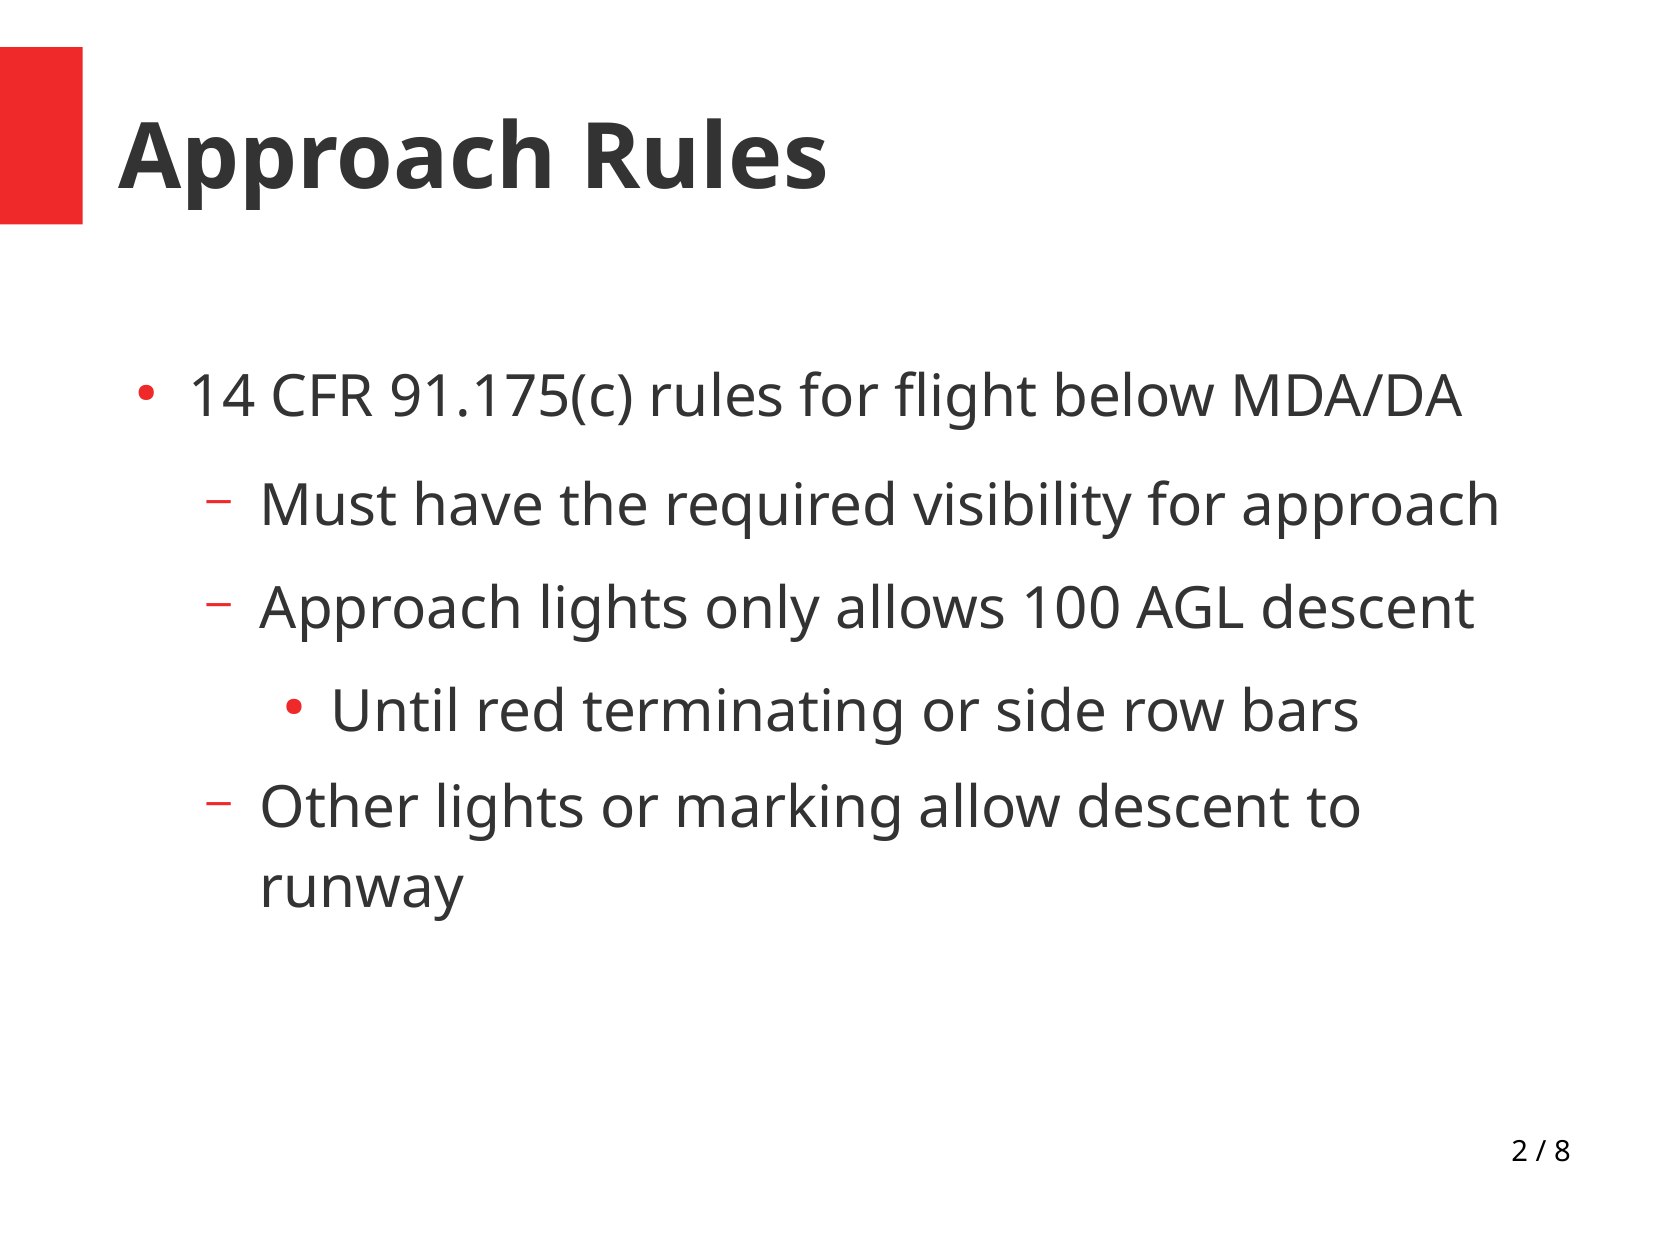

# Approach Rules
14 CFR 91.175(c) rules for flight below MDA/DA
Must have the required visibility for approach
Approach lights only allows 100 AGL descent
Until red terminating or side row bars
Other lights or marking allow descent to runway
2